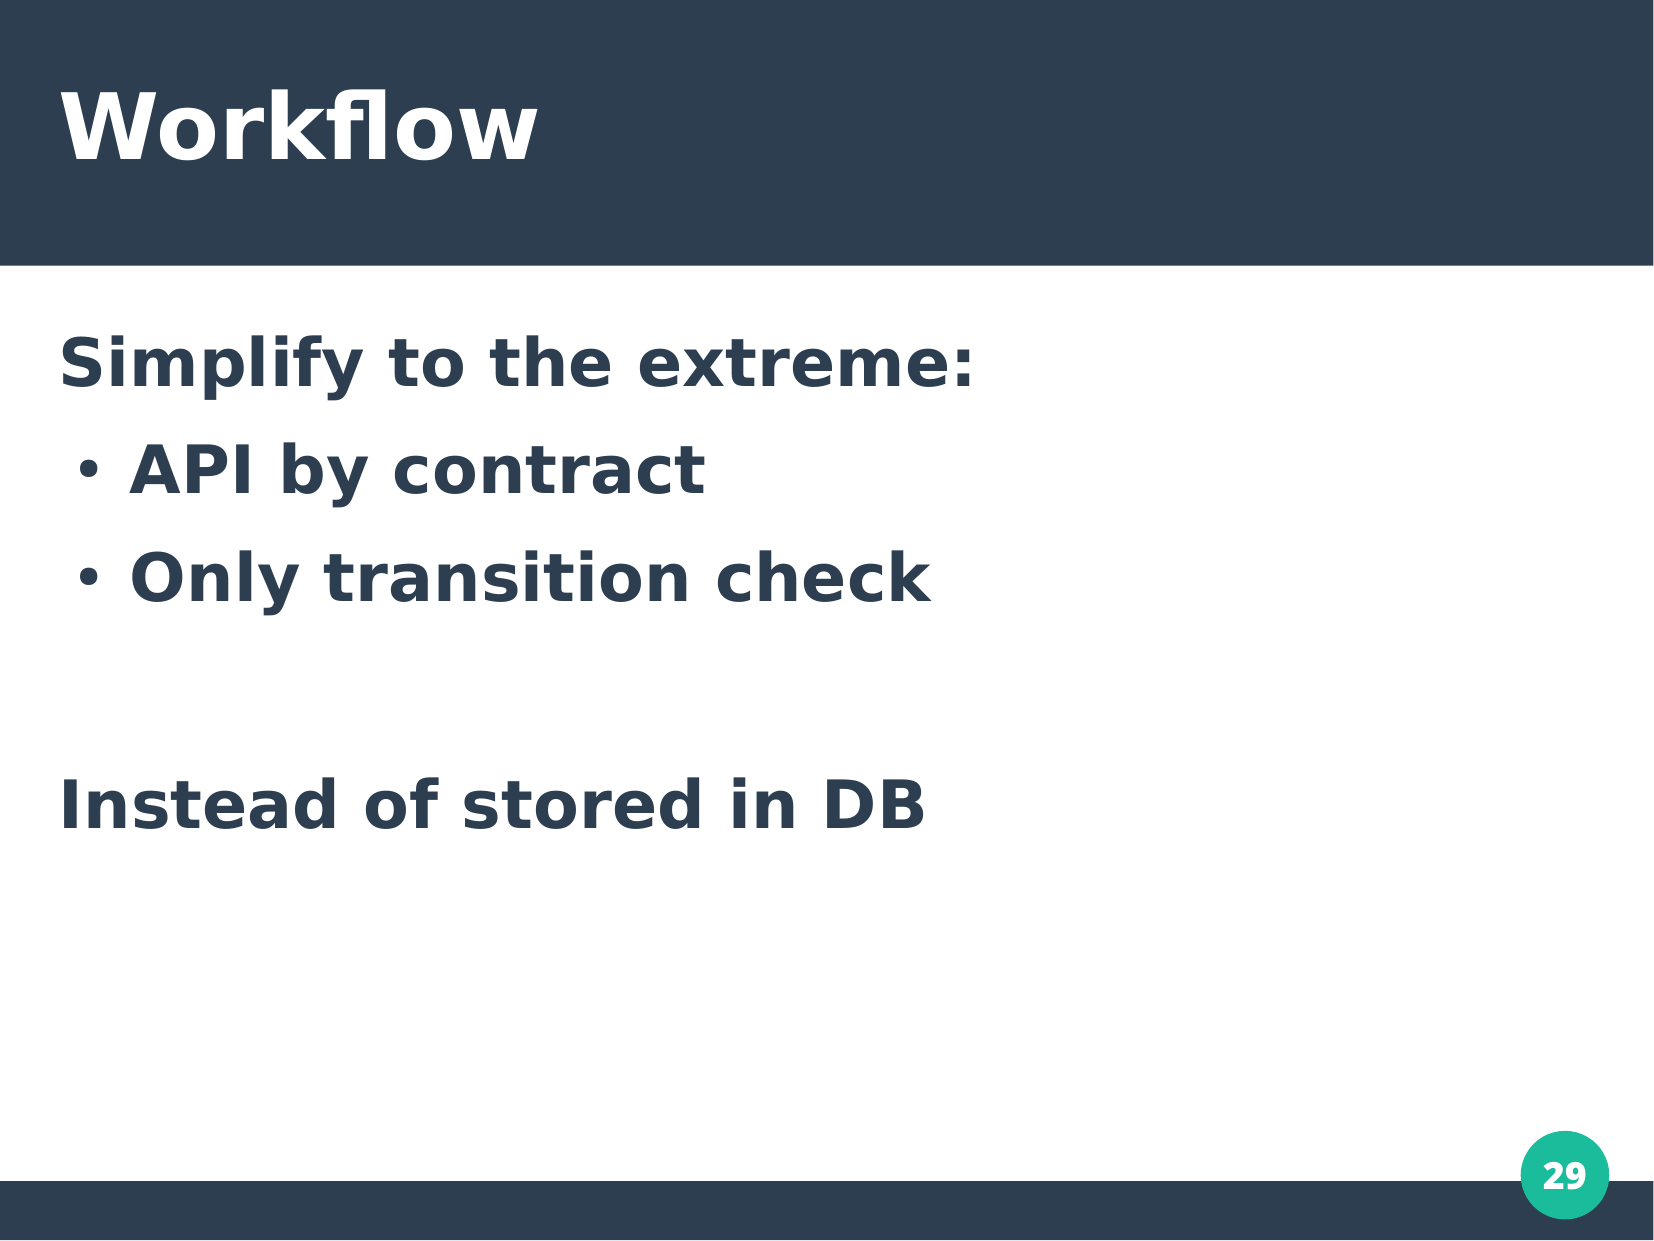

# Workflow
Simplify to the extreme:
API by contract
Only transition check
Instead of stored in DB
29